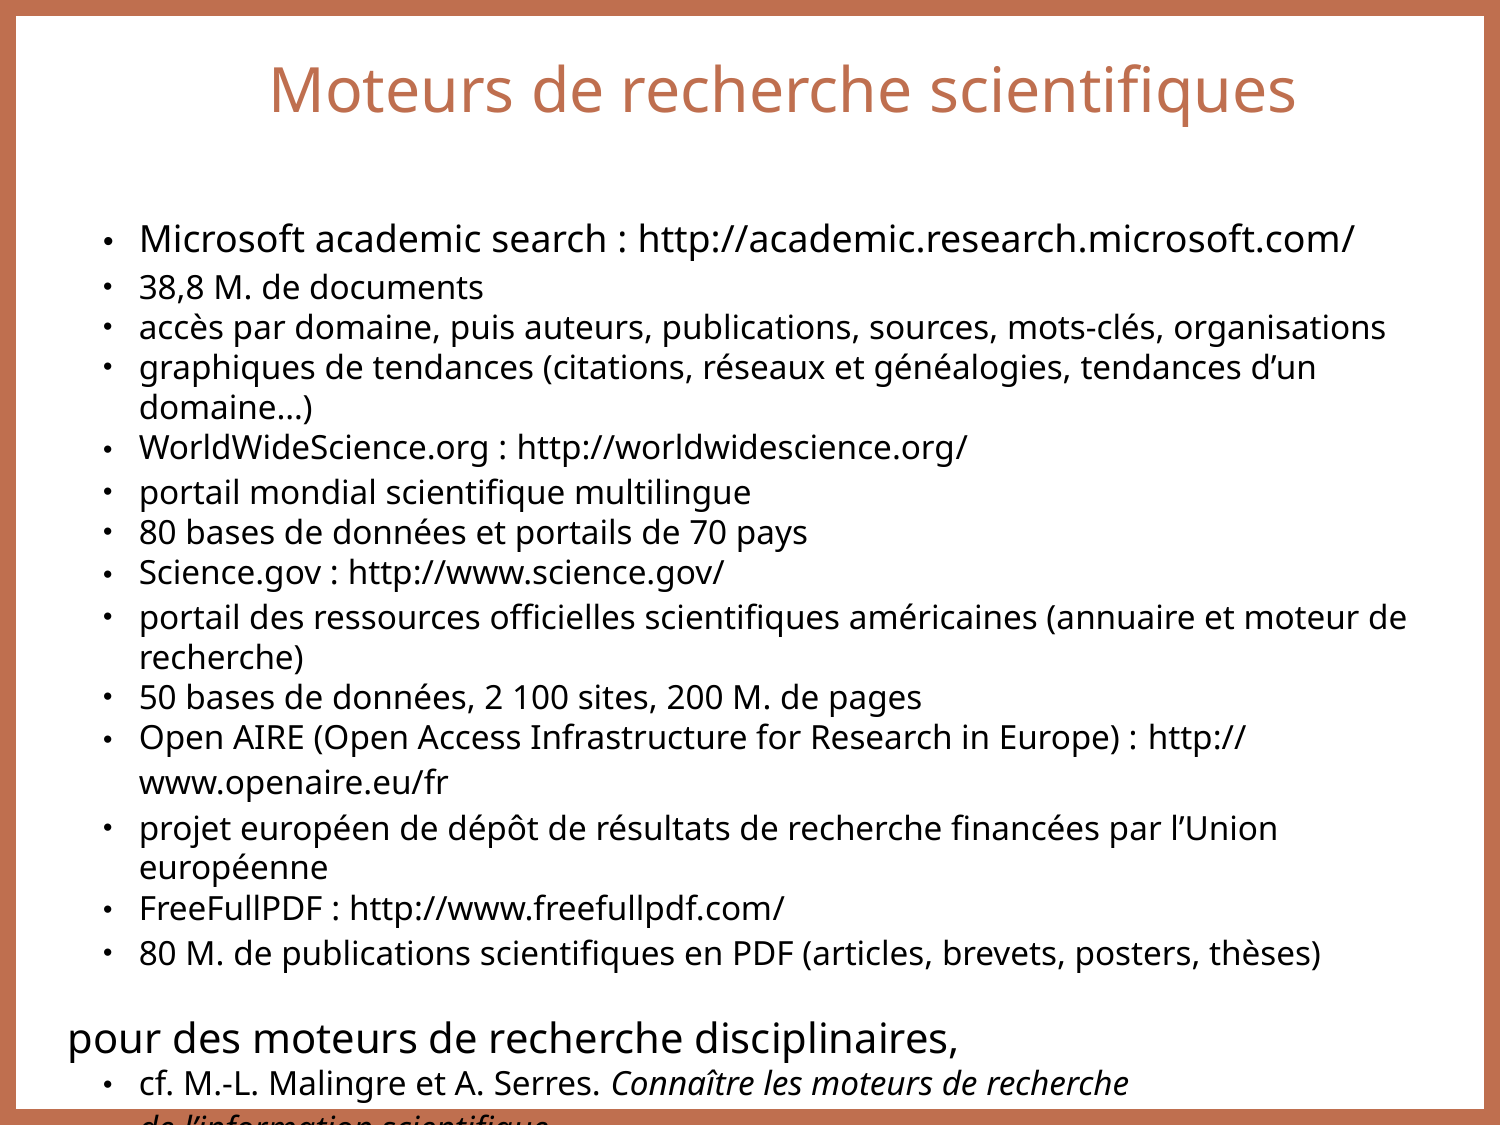

Moteurs de recherche scientifiques
Microsoft academic search : http://academic.research.microsoft.com/
38,8 M. de documents
accès par domaine, puis auteurs, publications, sources, mots-clés, organisations
graphiques de tendances (citations, réseaux et généalogies, tendances d’un domaine…)
WorldWideScience.org : http://worldwidescience.org/
portail mondial scientifique multilingue
80 bases de données et portails de 70 pays
Science.gov : http://www.science.gov/
portail des ressources officielles scientifiques américaines (annuaire et moteur de recherche)
50 bases de données, 2 100 sites, 200 M. de pages
Open AIRE (Open Access Infrastructure for Research in Europe) : http://www.openaire.eu/fr
projet européen de dépôt de résultats de recherche financées par l’Union européenne
FreeFullPDF : http://www.freefullpdf.com/
80 M. de publications scientifiques en PDF (articles, brevets, posters, thèses)
pour des moteurs de recherche disciplinaires,
cf. M.-L. Malingre et A. Serres. Connaître les moteurs de recherche de l’information scientifique…